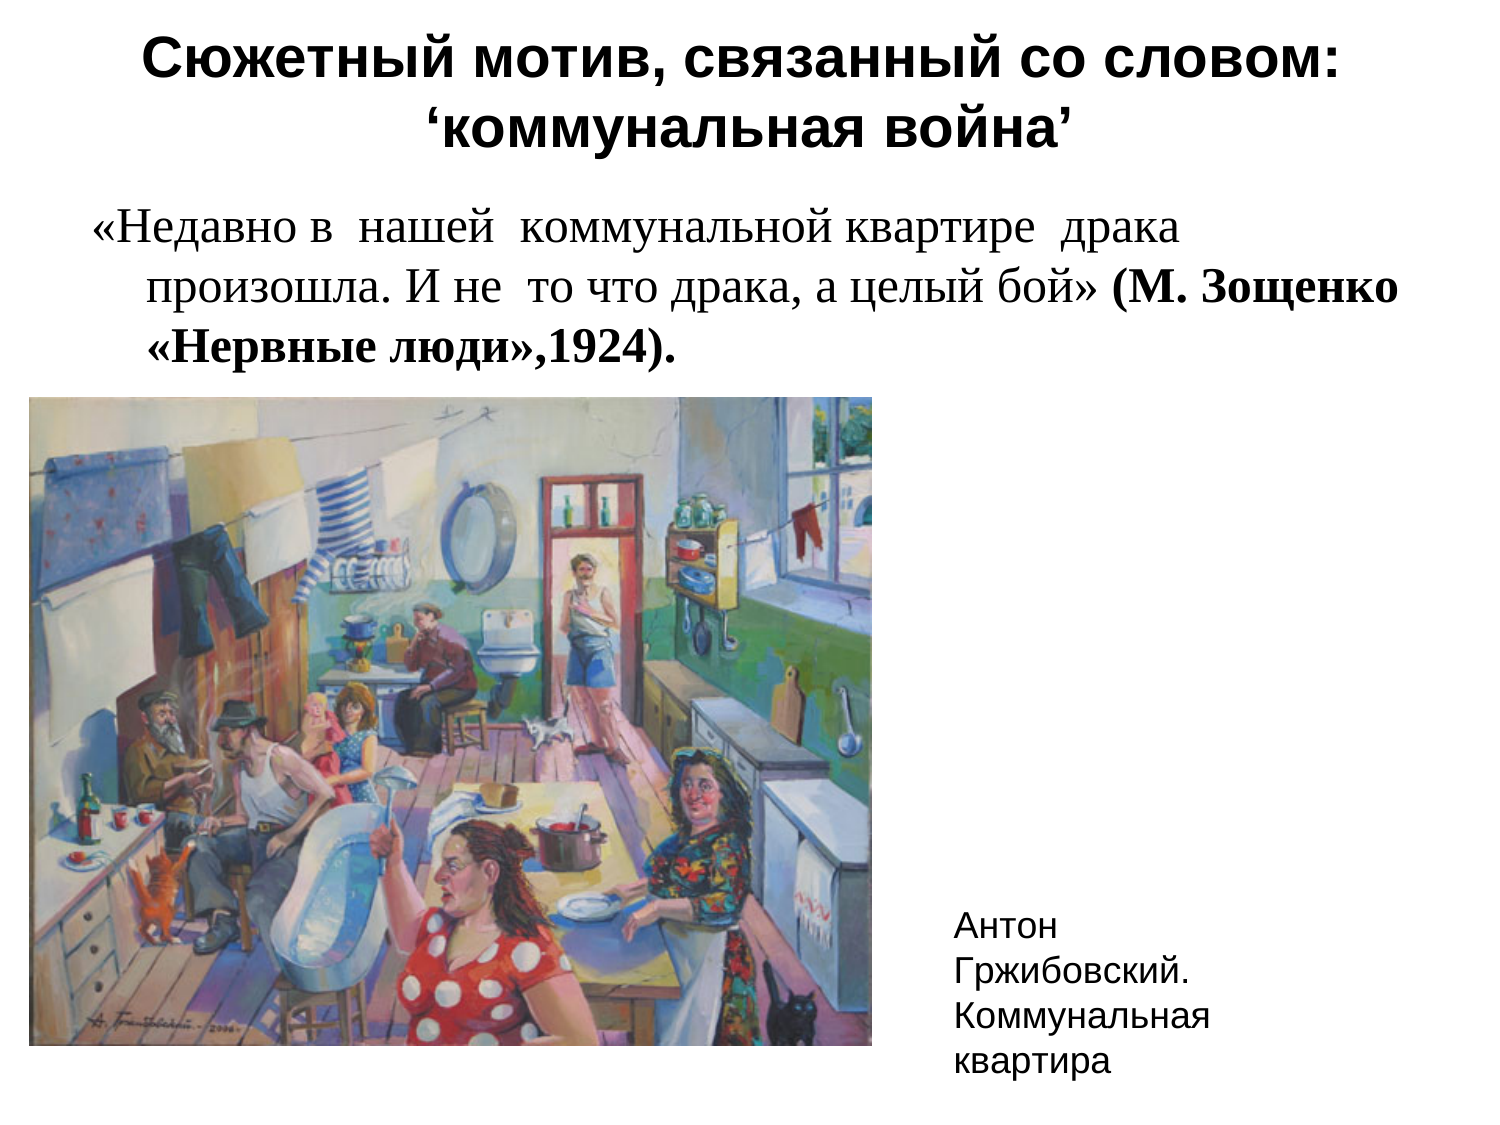

# Сюжетный мотив, связанный со словом: ‘коммунальная война’
«Недавно в нашей коммунальной квартире драка произошла. И не то что драка, а целый бой» (М. Зощенко «Нервные люди»,1924).
Антон Гржибовский. Коммунальная квартира